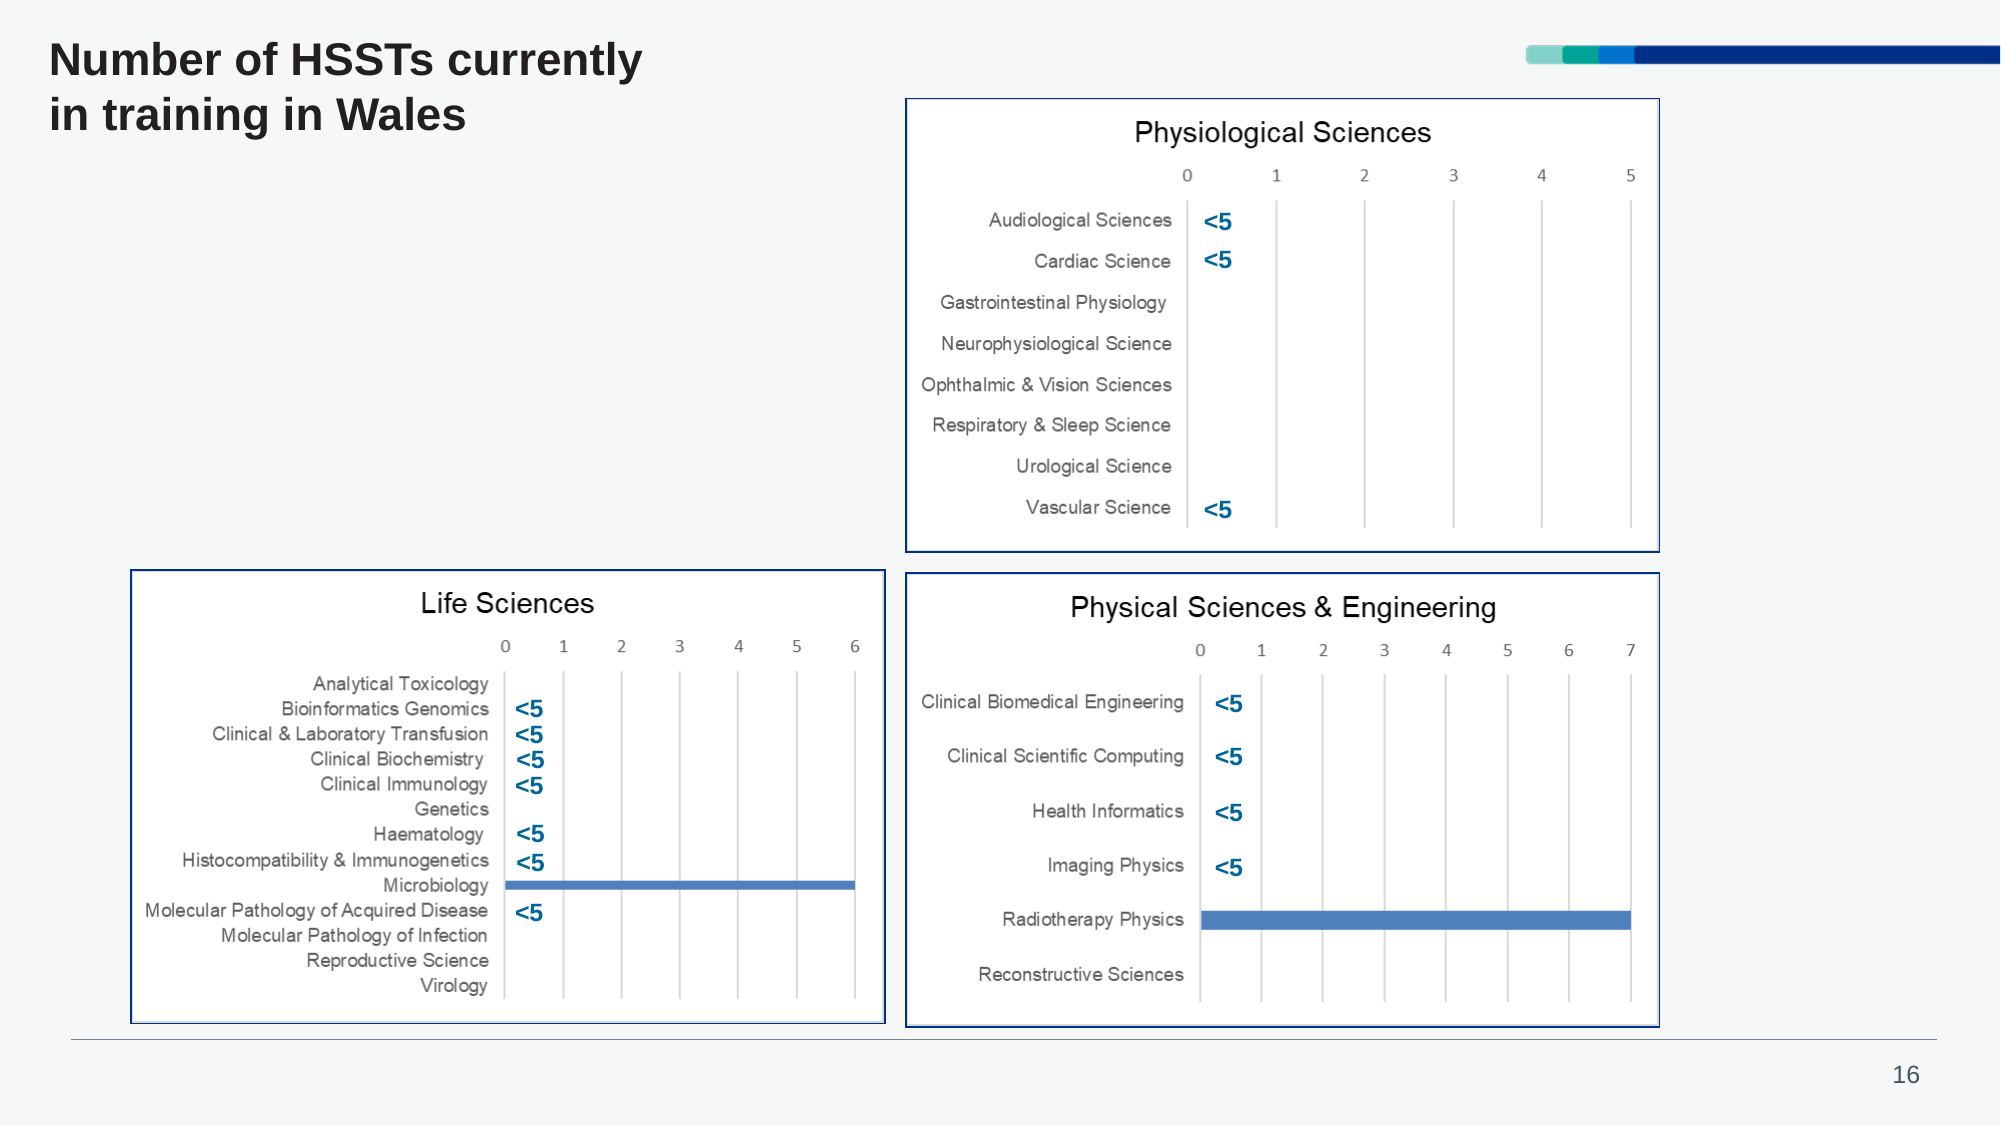

Number of HSSTs currently in training in Wales
<5
<5
<5
<5
<5
<5
<5
<5
<5
<5
<5
<5
<5
<5